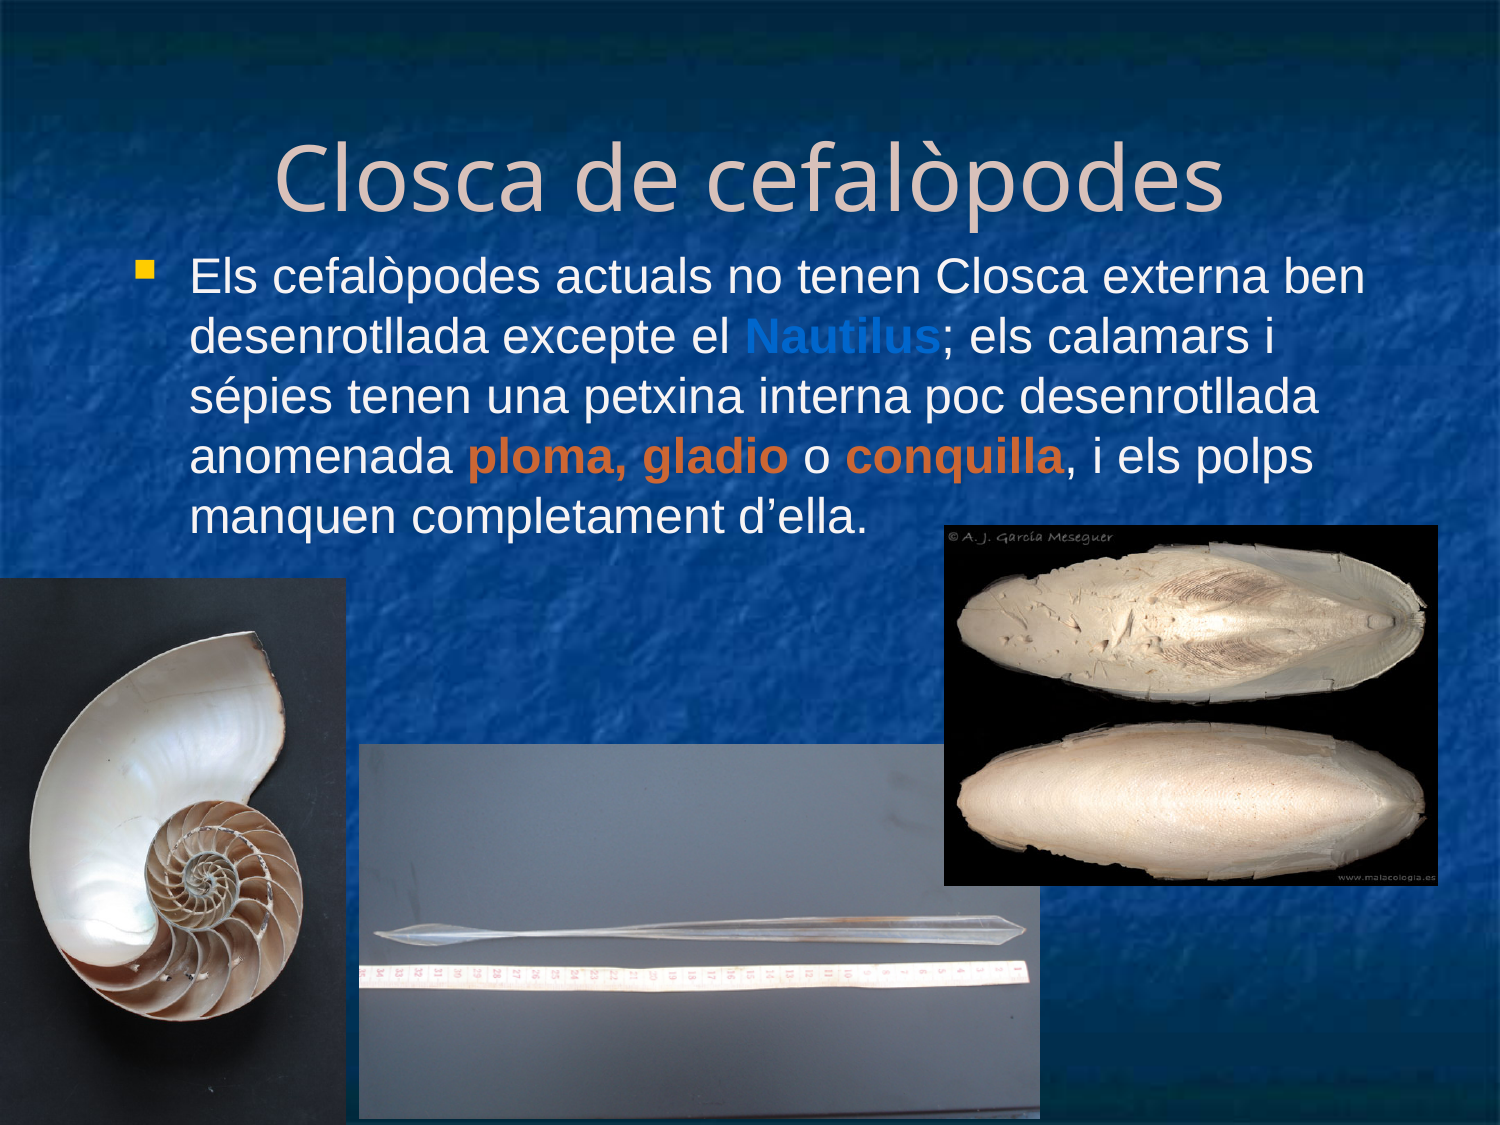

# Closca de cefalòpodes
Els cefalòpodes actuals no tenen Closca externa ben desenrotllada excepte el Nautilus; els calamars i sépies tenen una petxina interna poc desenrotllada anomenada ploma, gladio o conquilla, i els polps manquen completament d’ella.